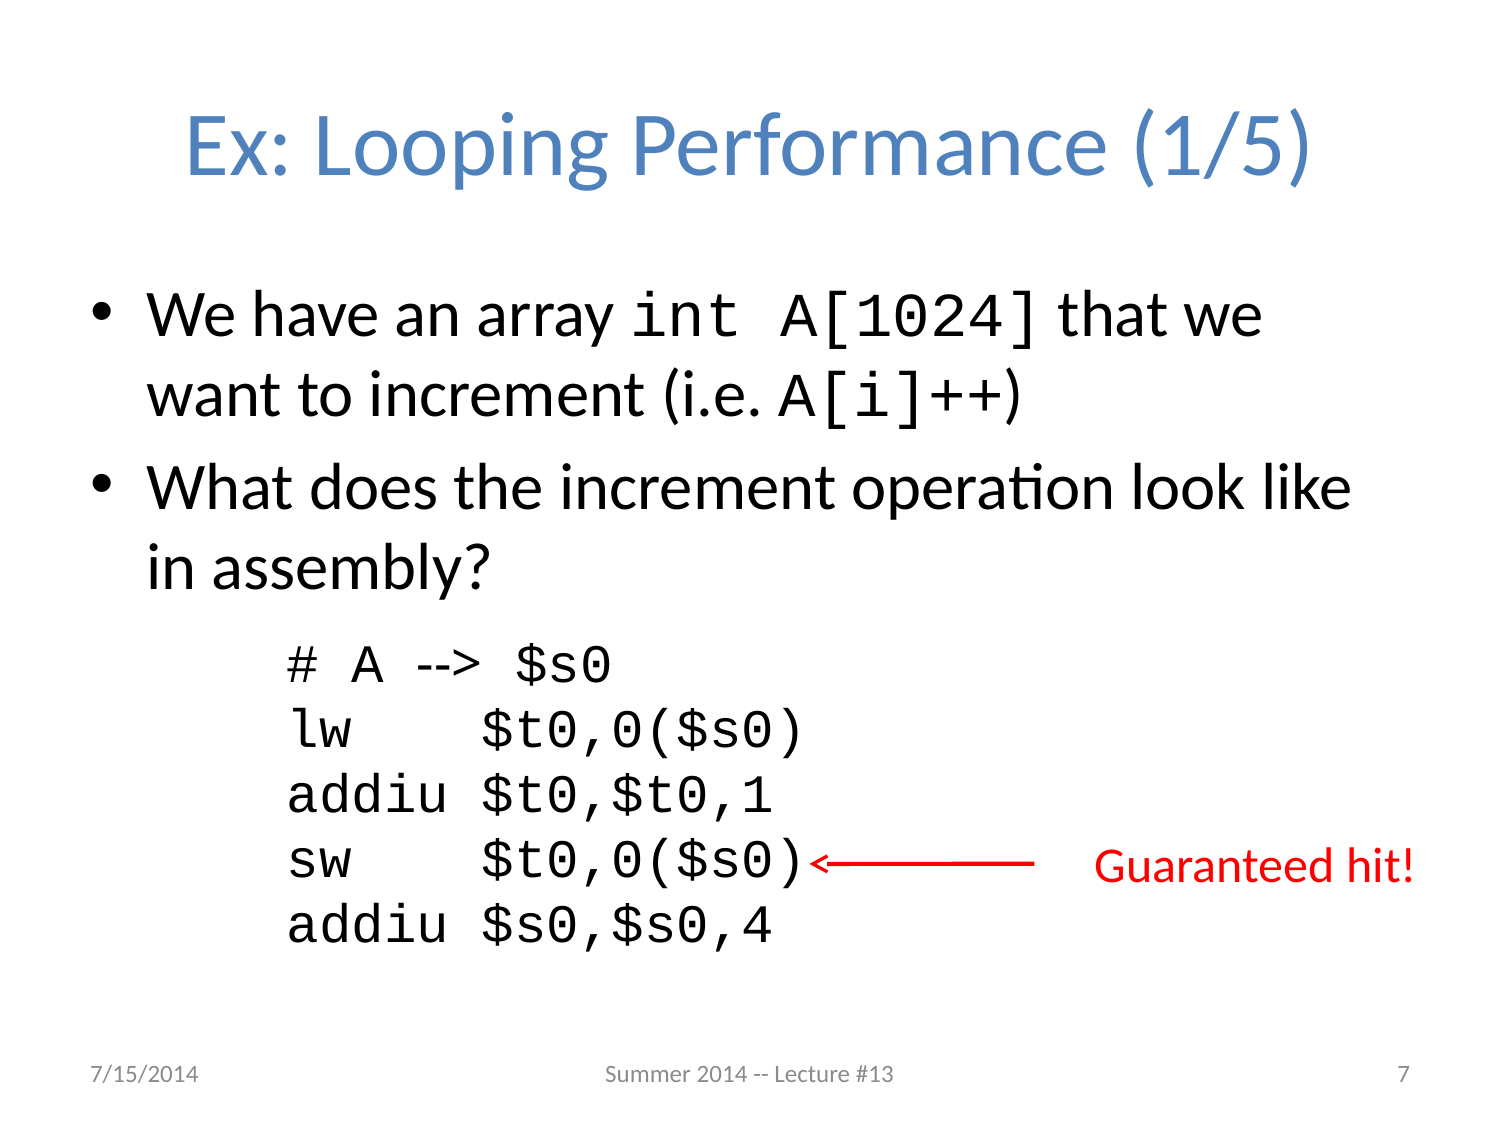

# Ex: Looping Performance (1/5)
We have an array int A[1024] that we want to increment (i.e. A[i]++)
What does the increment operation look like in assembly?
		# A --> $s0
		lw $t0,0($s0)
		addiu $t0,$t0,1
		sw $t0,0($s0)
		addiu $s0,$s0,4
Guaranteed hit!
7/15/2014
Summer 2014 -- Lecture #13